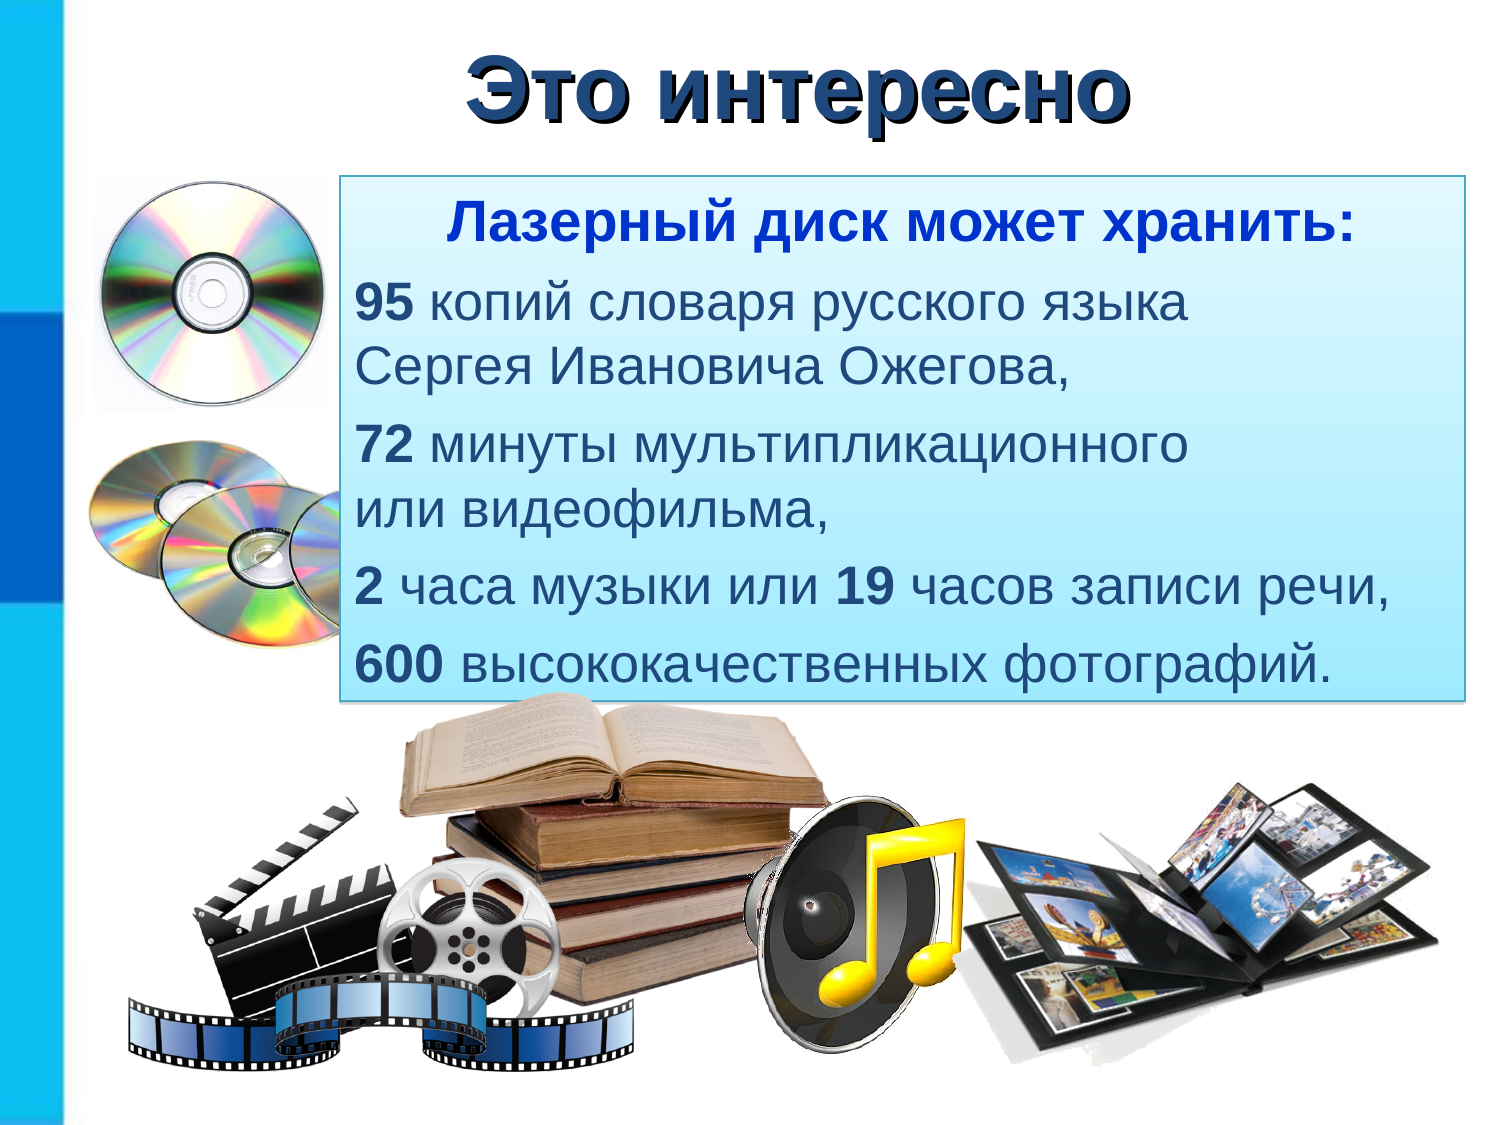

# Это интересно
Лазерный диск может хранить:
95 копий словаря русского языка
Сергея Ивановича Ожегова,
72 минуты мультипликационного
или видеофильма,
2 часа музыки или 19 часов записи речи,
600 высококачественных фотографий.